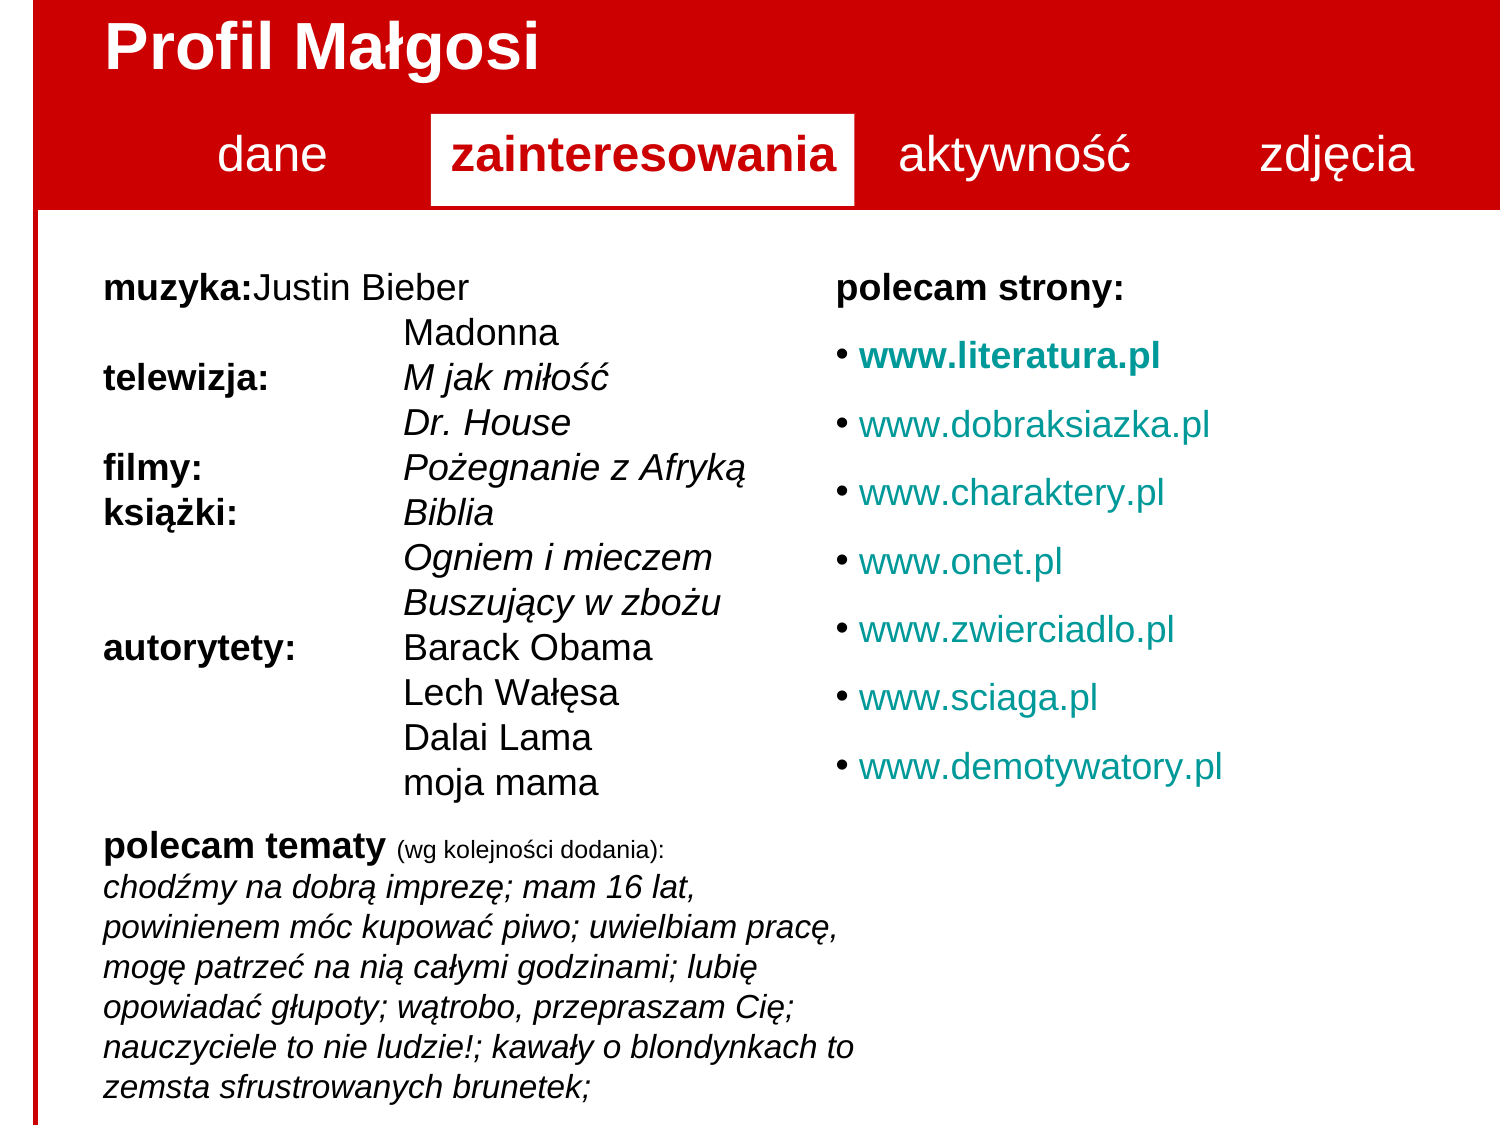

Profil Michała
	Profil Małgosi
dane
zdjęcia
zainteresowania
aktywność
muzyka:	Justin Bieber
		Madonna
telewizja:	M jak miłość
		Dr. House
filmy:		Pożegnanie z Afryką
książki:		Biblia
		Ogniem i mieczem
		Buszujący w zbożu
autorytety:	Barack Obama
		Lech Wałęsa
		Dalai Lama
		moja mama
polecam tematy (wg kolejności dodania):
chodźmy na dobrą imprezę; mam 16 lat, powinienem móc kupować piwo; uwielbiam pracę, mogę patrzeć na nią całymi godzinami; lubię opowiadać głupoty; wątrobo, przepraszam Cię; nauczyciele to nie ludzie!; kawały o blondynkach to zemsta sfrustrowanych brunetek;
polecam strony:
 www.literatura.pl
 www.dobraksiazka.pl
 www.charaktery.pl
 www.onet.pl
 www.zwierciadlo.pl
 www.sciaga.pl
 www.demotywatory.pl